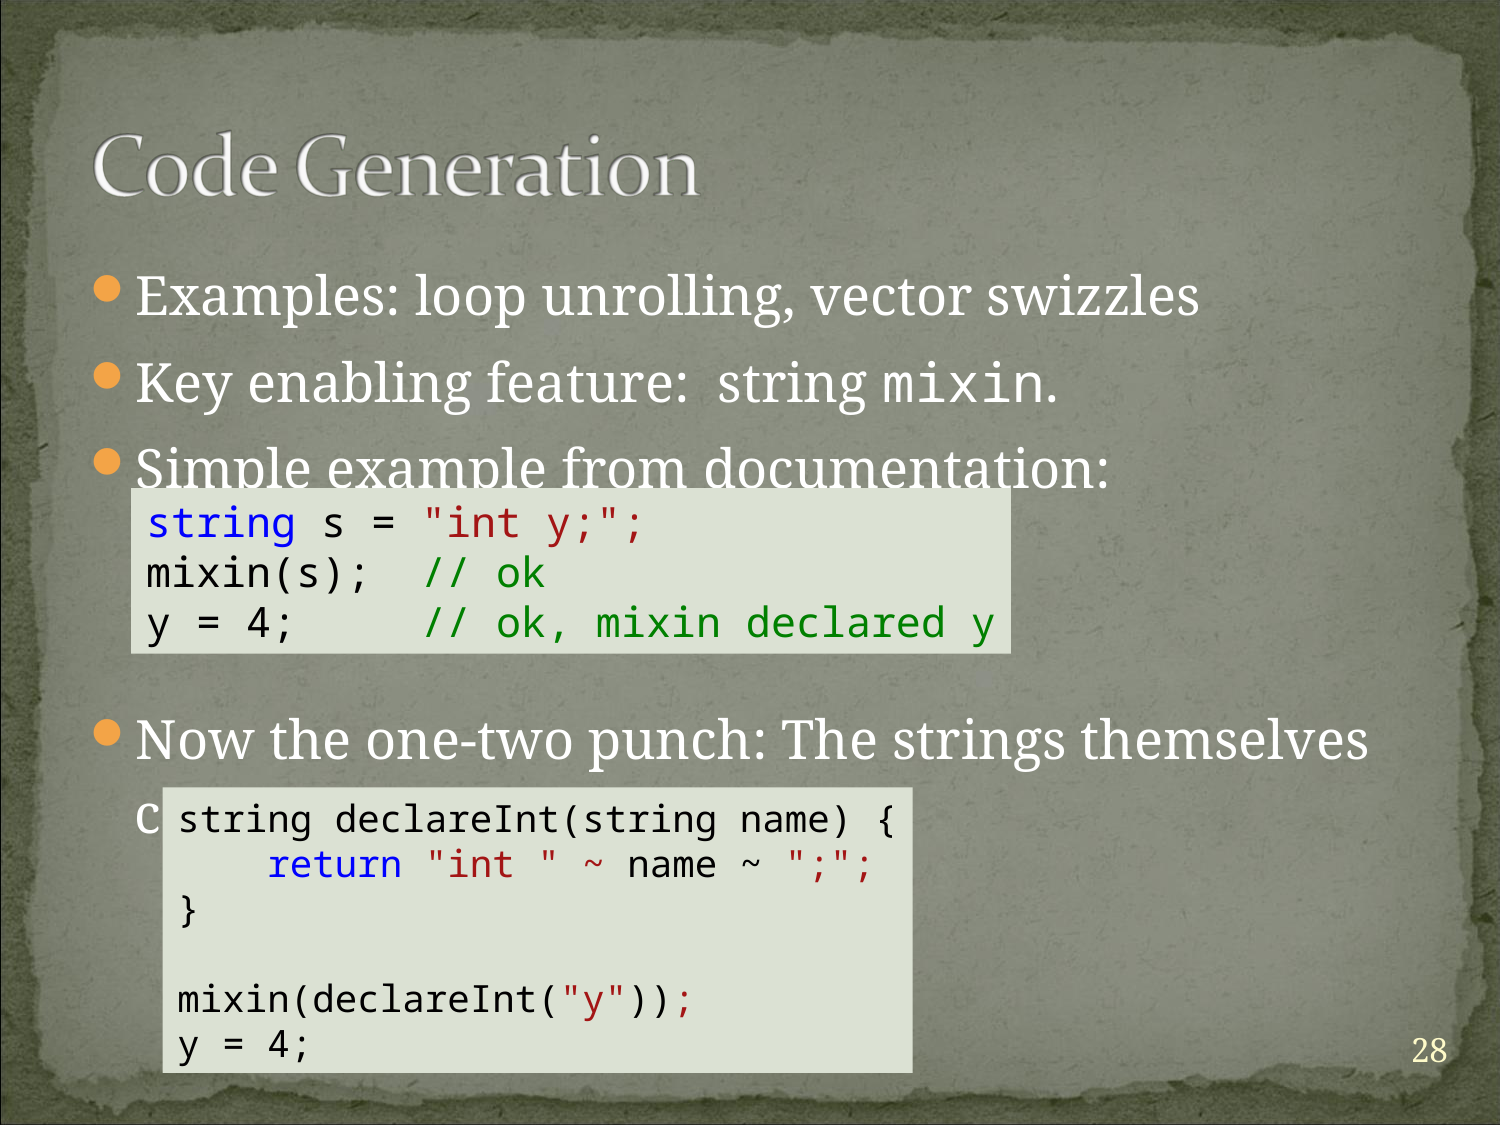

# Examples: loop unrolling, vector swizzles
Key enabling feature: string mixin.
Simple example from documentation:
Now the one-two punch: The strings themselves can come from CTFE:
string s = "int y;";
mixin(s); // ok
y = 4; // ok, mixin declared y
string declareInt(string name) {
 return "int " ~ name ~ ";";
}
mixin(declareInt("y"));
y = 4;